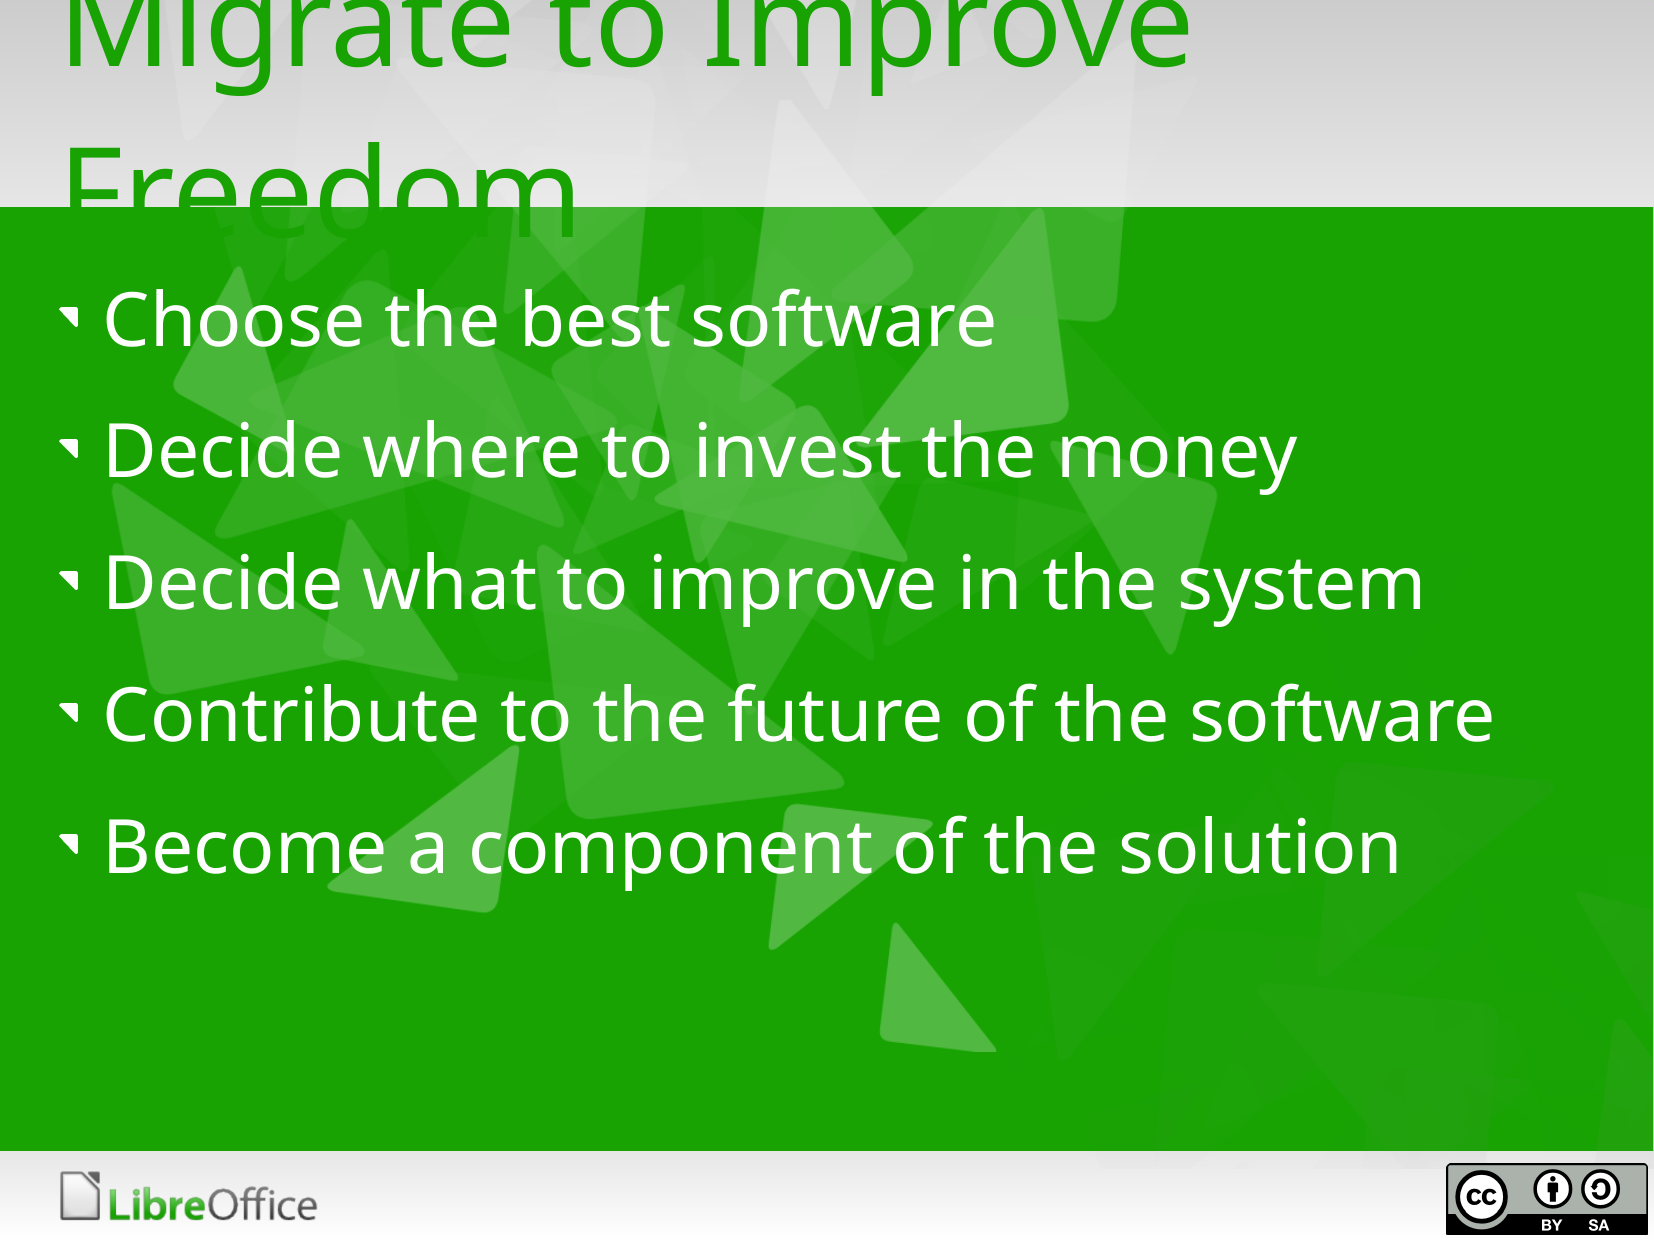

# Migrate to Improve Freedom
Choose the best software
Decide where to invest the money
Decide what to improve in the system
Contribute to the future of the software
Become a component of the solution